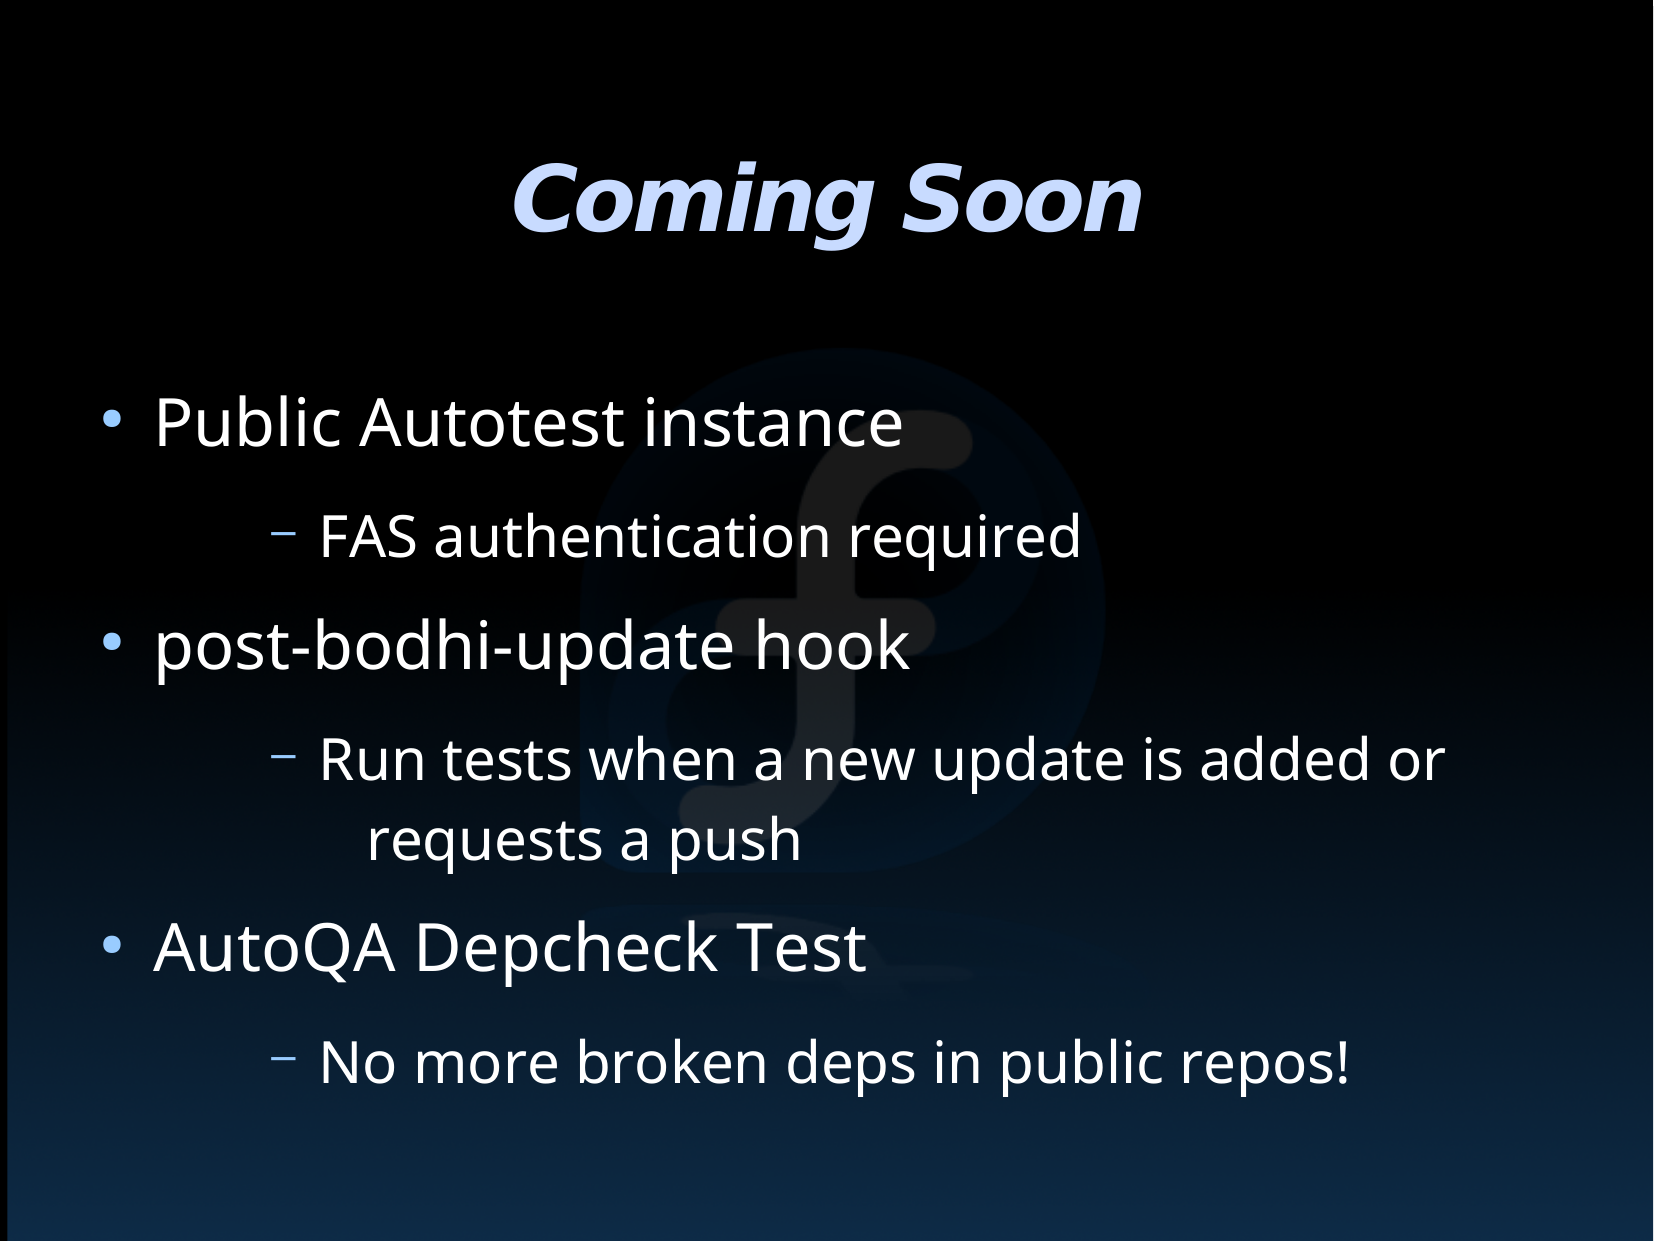

# Coming Soon
Public Autotest instance
FAS authentication required
post-bodhi-update hook
Run tests when a new update is added or requests a push
AutoQA Depcheck Test
No more broken deps in public repos!